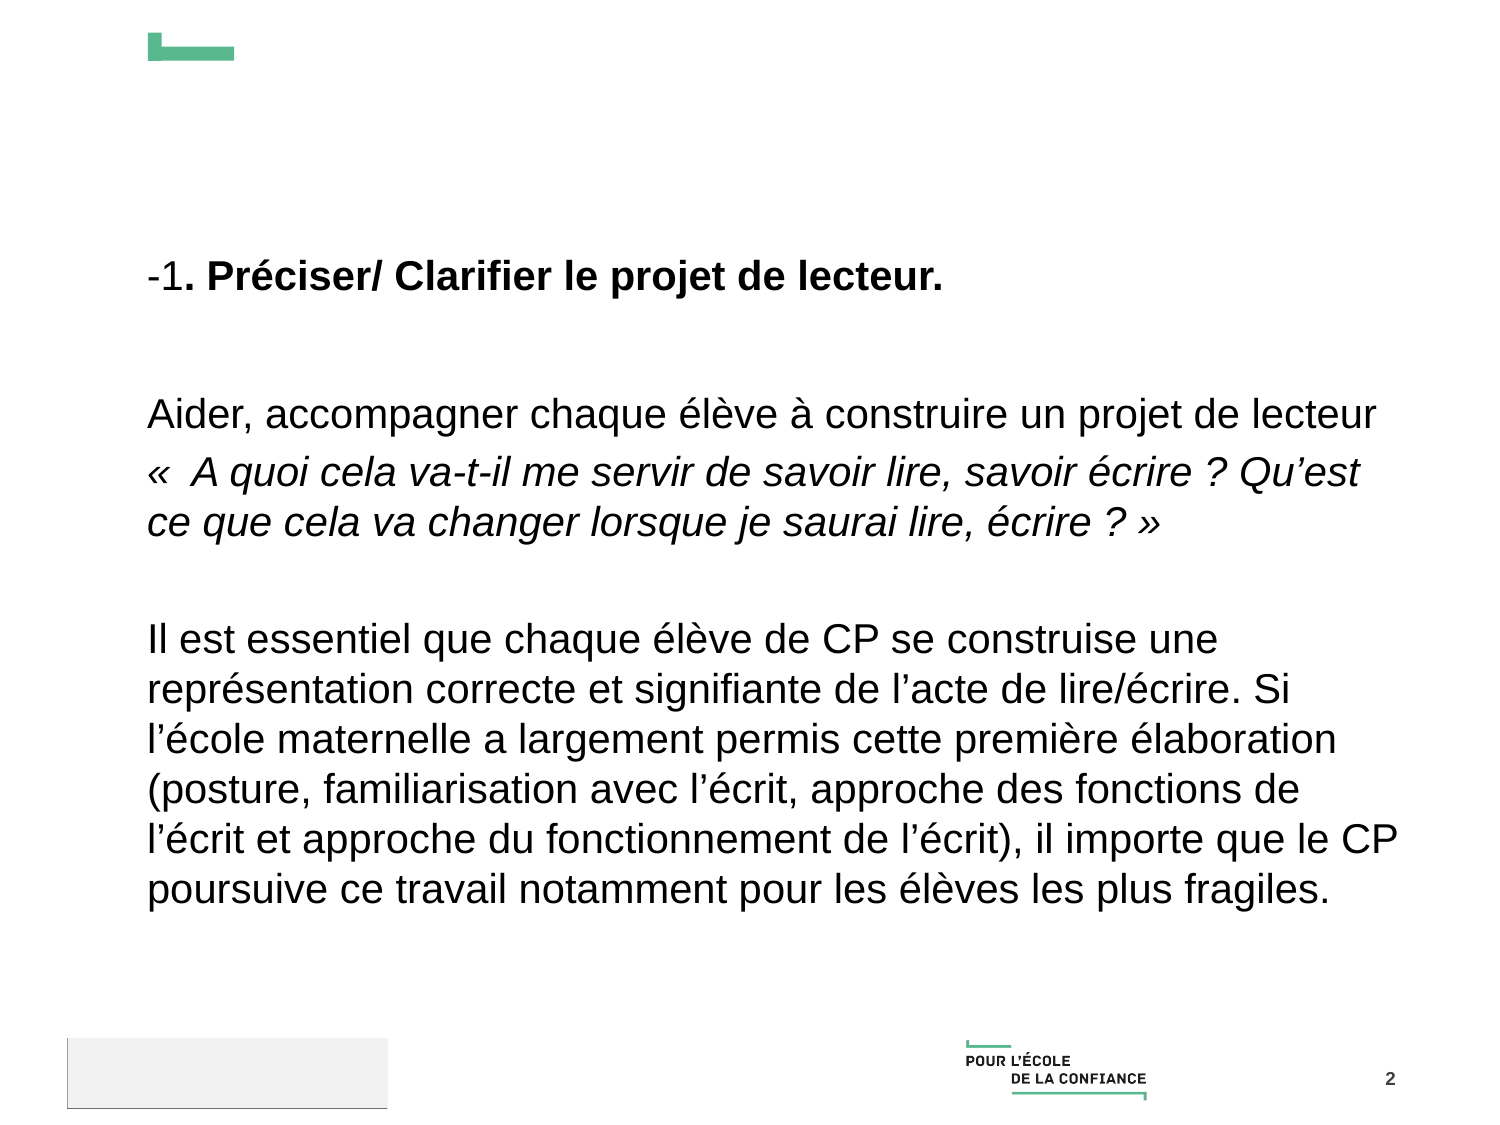

#
1. Préciser/ Clarifier le projet de lecteur.
Aider, accompagner chaque élève à construire un projet de lecteur
«  A quoi cela va-t-il me servir de savoir lire, savoir écrire ? Qu’est ce que cela va changer lorsque je saurai lire, écrire ? »
Il est essentiel que chaque élève de CP se construise une représentation correcte et signifiante de l’acte de lire/écrire. Si l’école maternelle a largement permis cette première élaboration (posture, familiarisation avec l’écrit, approche des fonctions de l’écrit et approche du fonctionnement de l’écrit), il importe que le CP poursuive ce travail notamment pour les élèves les plus fragiles.